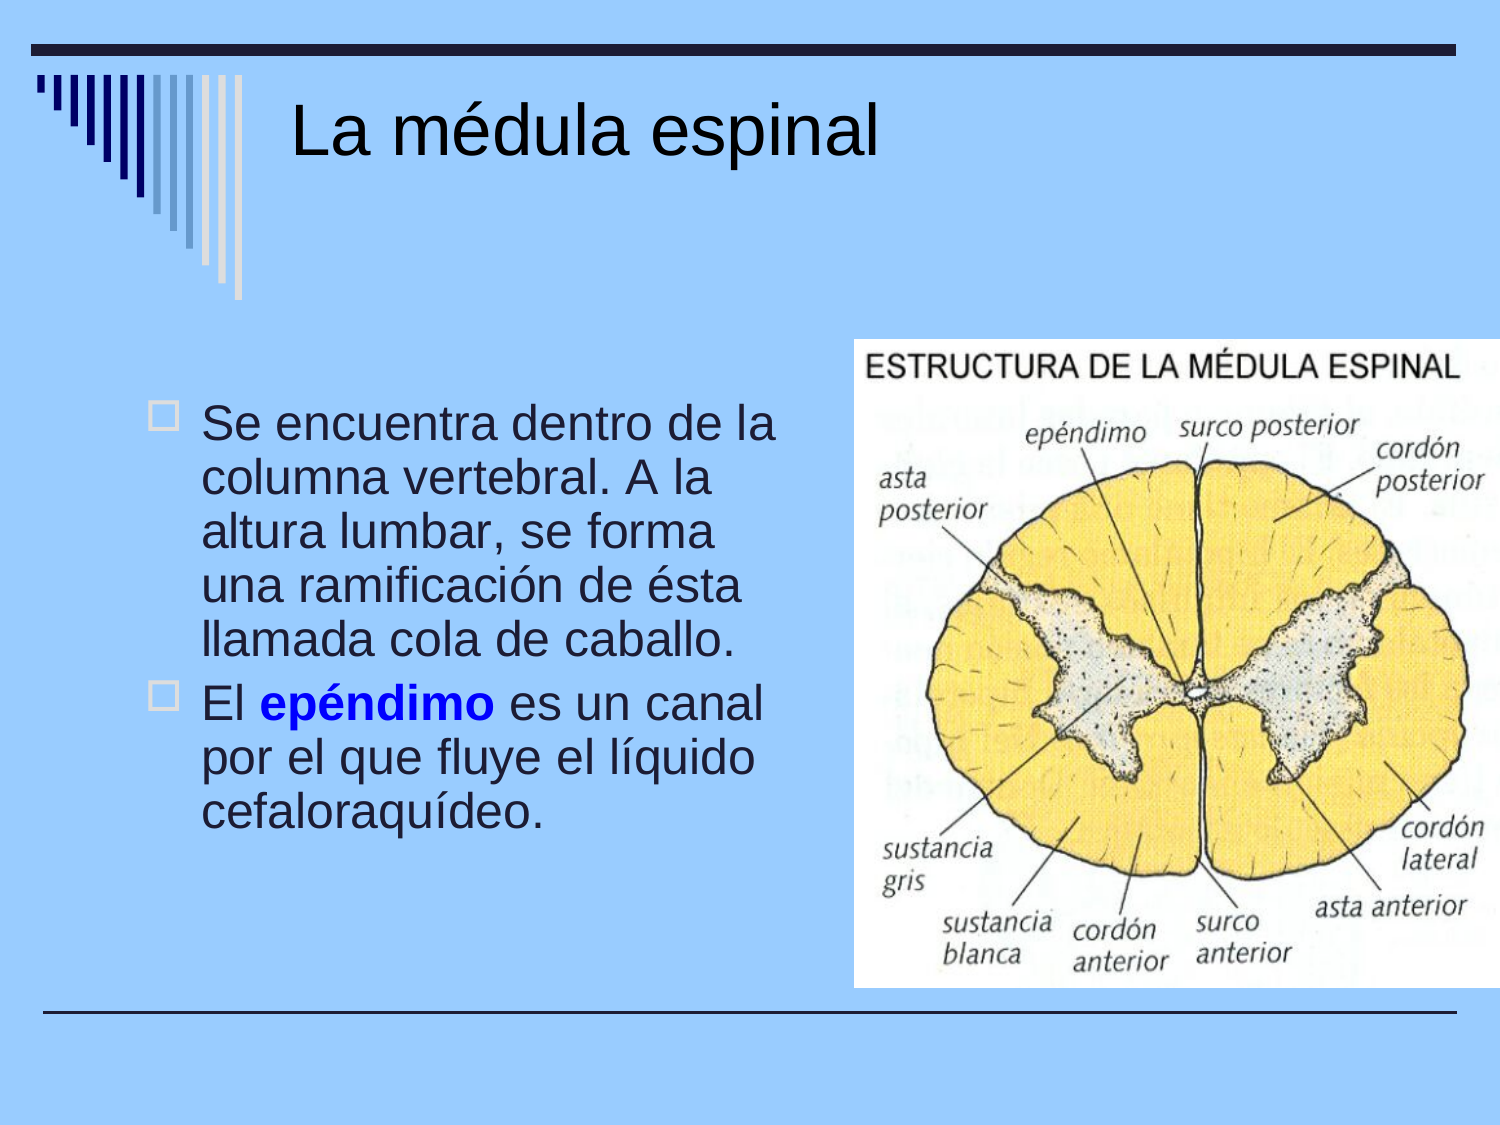

# La médula espinal
Se encuentra dentro de la columna vertebral. A la altura lumbar, se forma una ramificación de ésta llamada cola de caballo.
El epéndimo es un canal por el que fluye el líquido cefaloraquídeo.